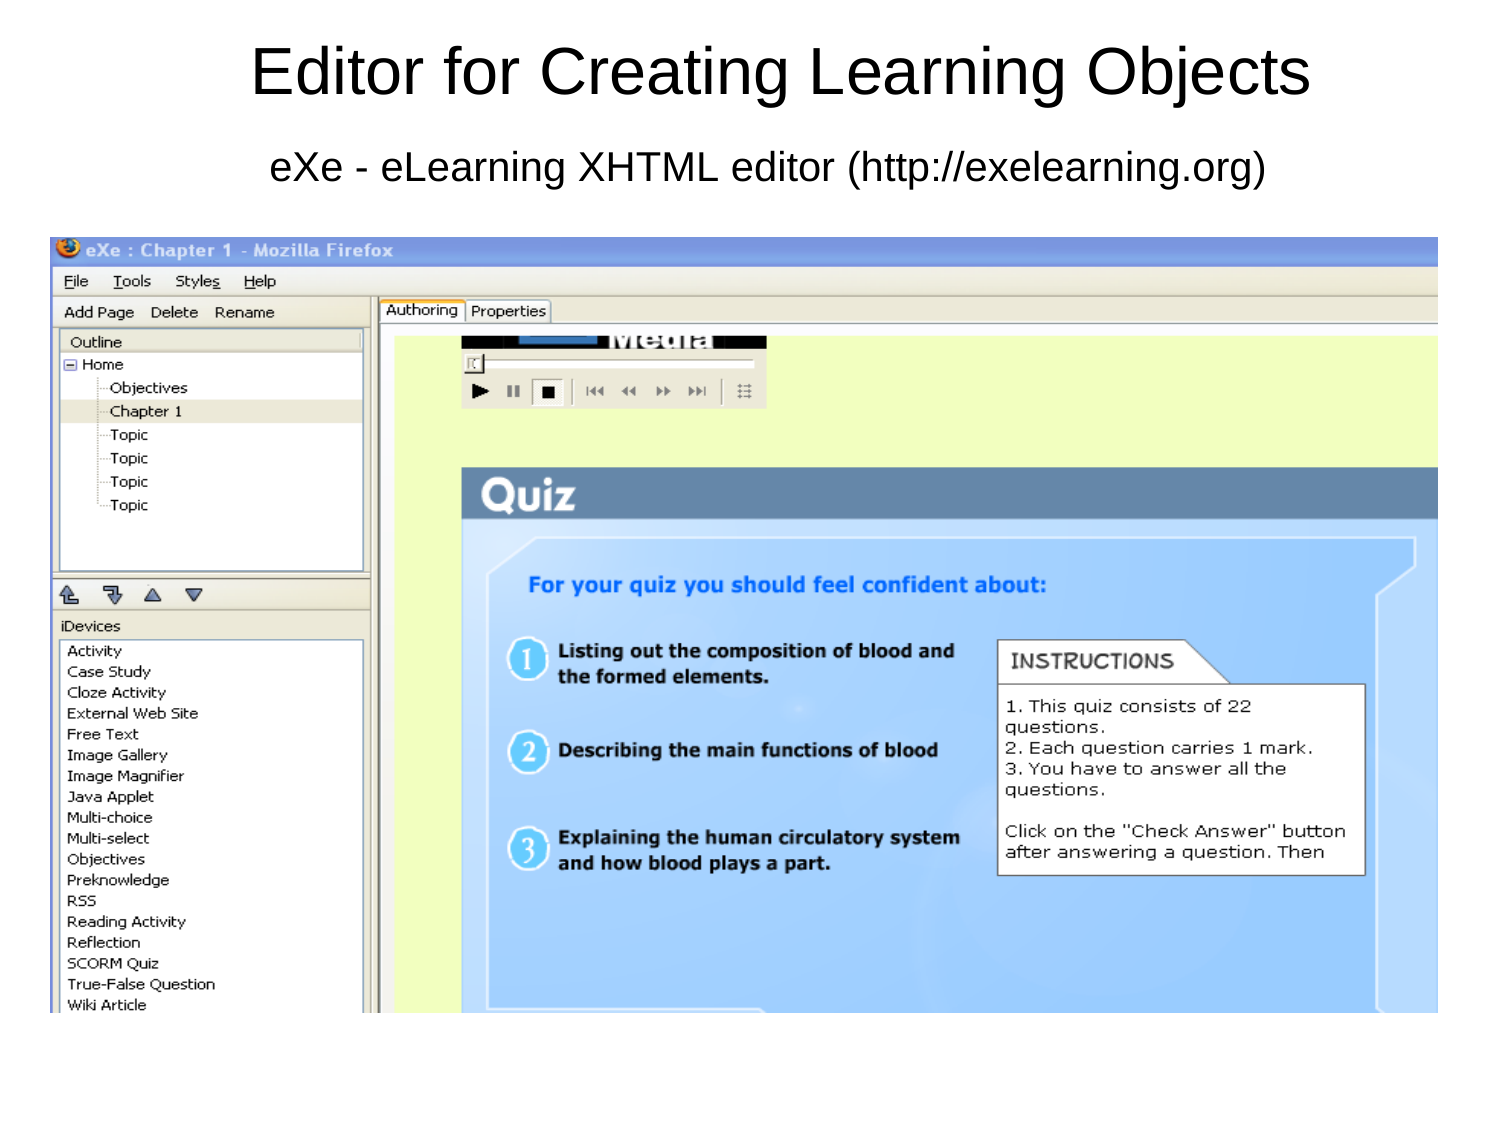

# Editor for Creating Learning Objects
eXe - eLearning XHTML editor (http://exelearning.org)